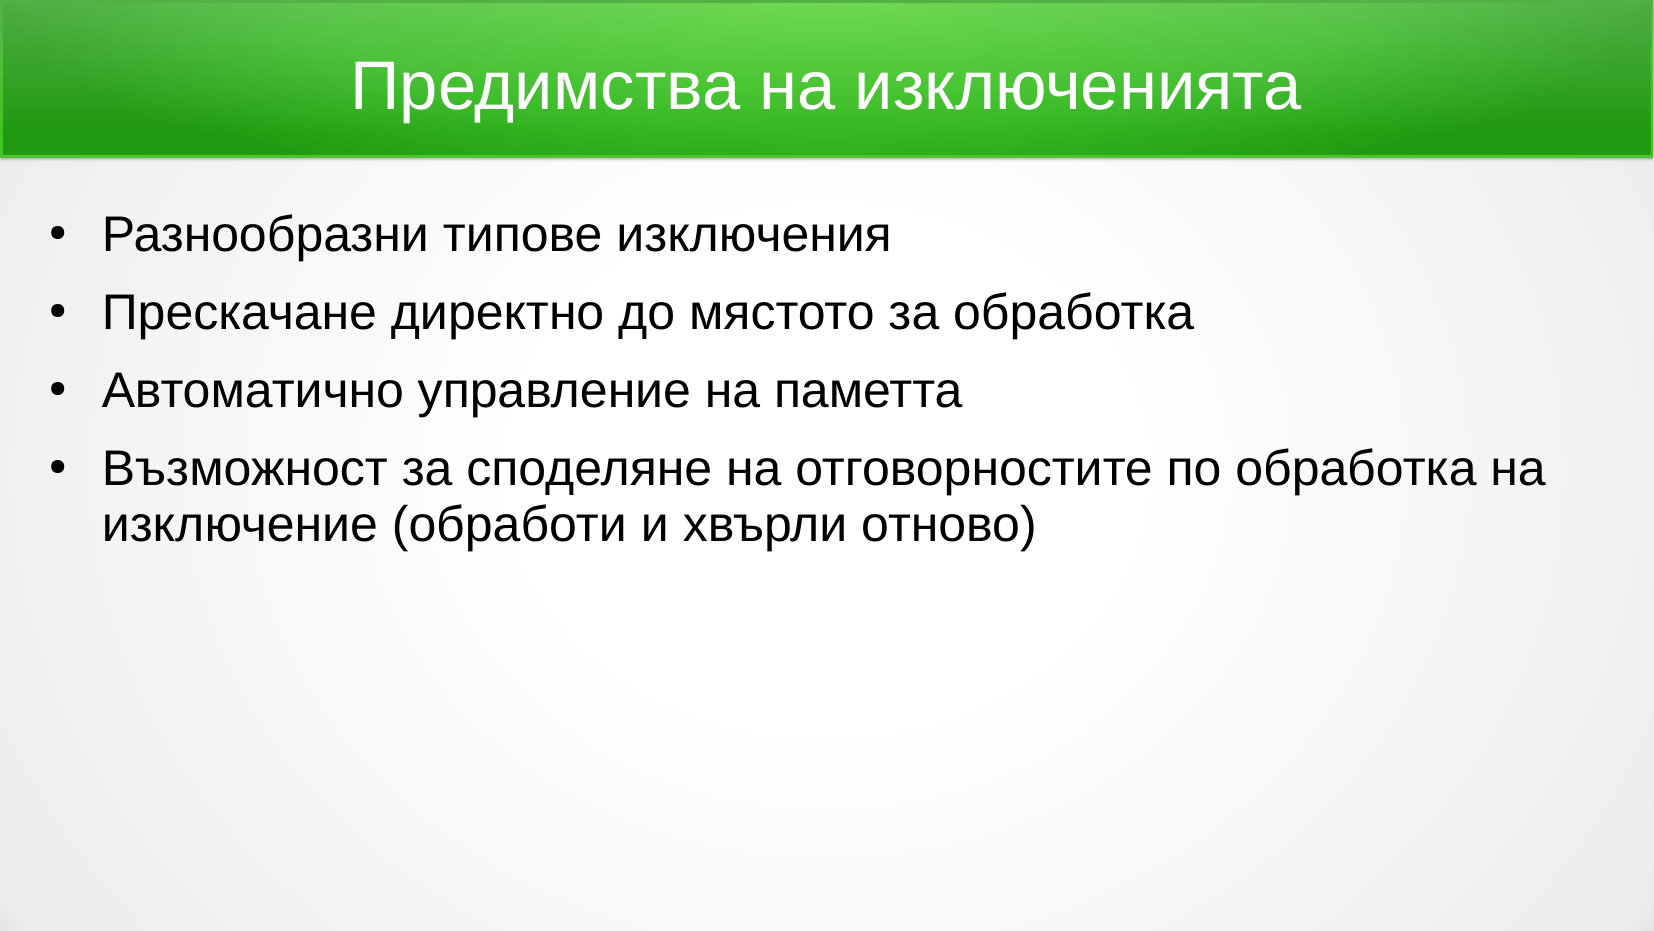

# Предимства на изключенията
Разнообразни типове изключения
Прескачане директно до мястото за обработка
Автоматично управление на паметта
Възможност за споделяне на отговорностите по обработка на изключение (обработи и хвърли отново)